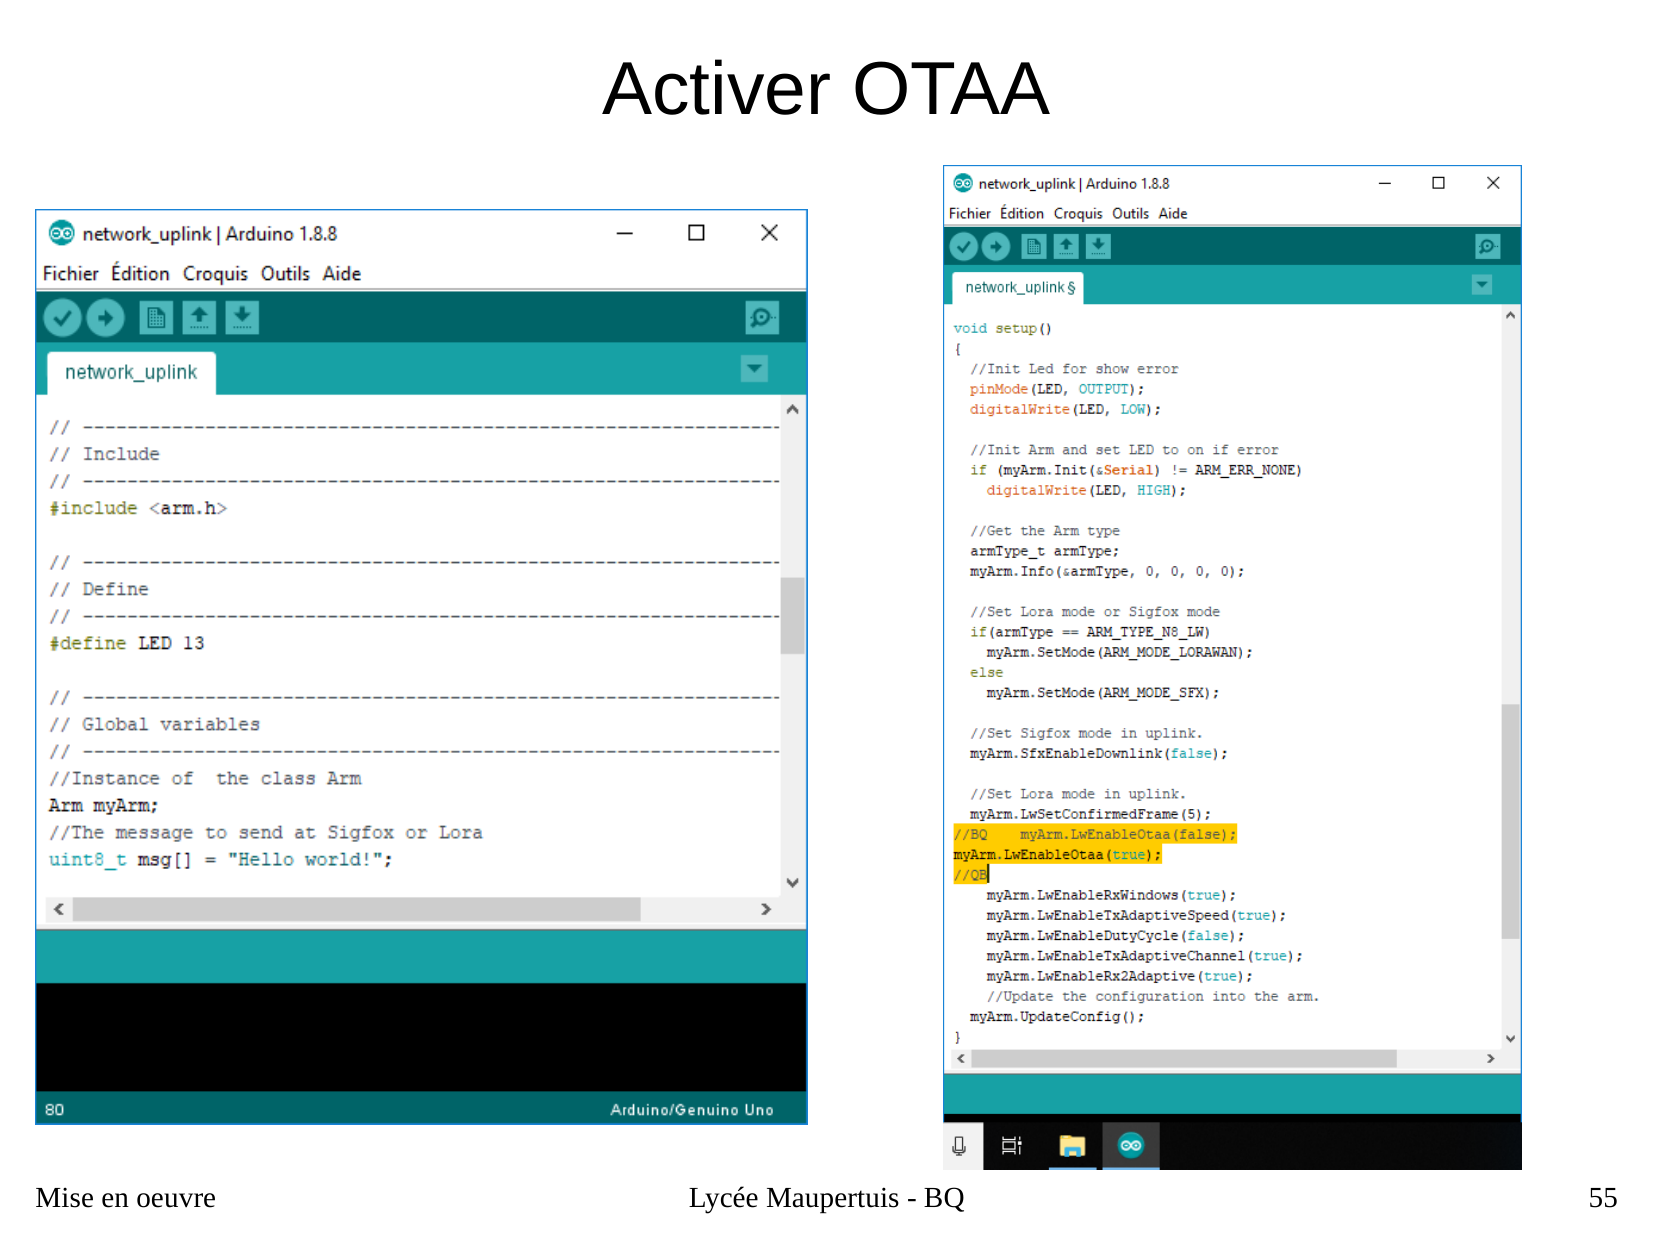

# Activer OTAA
Mise en oeuvre
Lycée Maupertuis - BQ
55